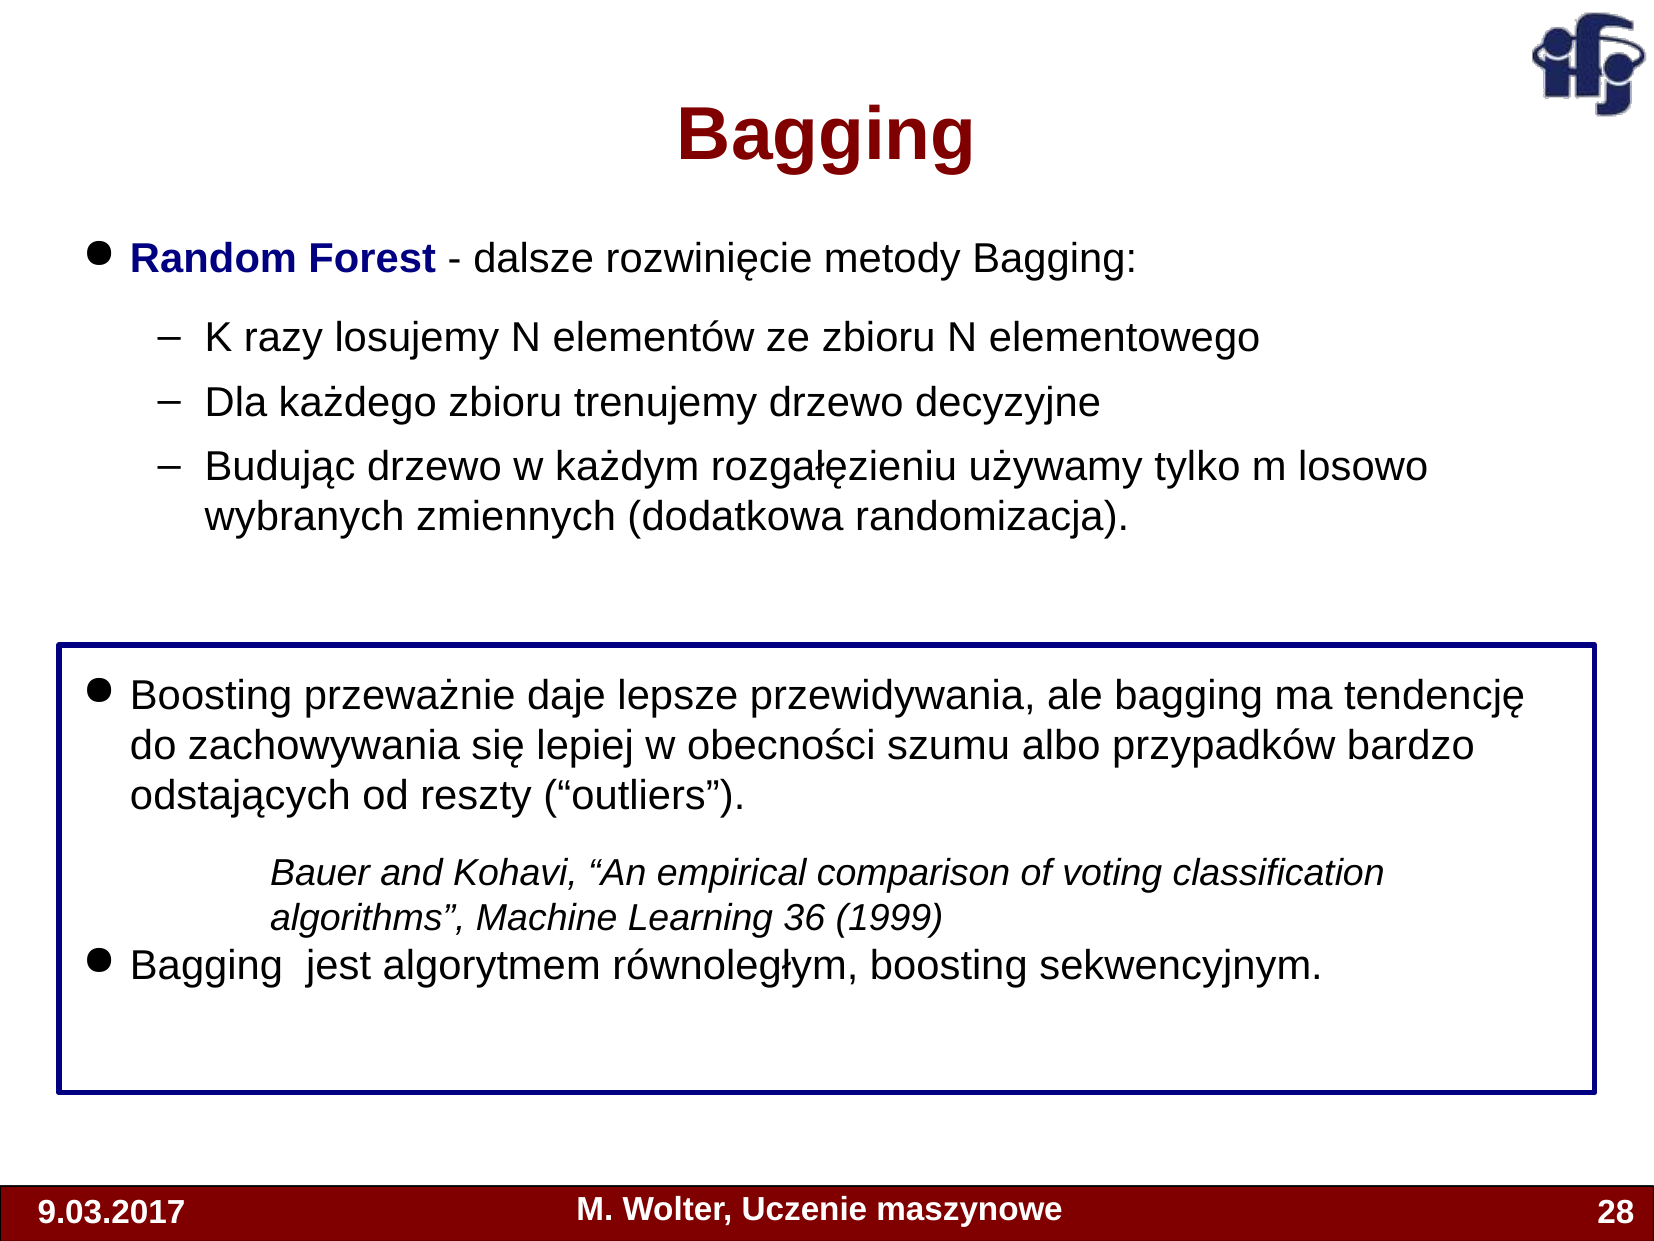

# Bagging
Random Forest - dalsze rozwinięcie metody Bagging:
K razy losujemy N elementów ze zbioru N elementowego
Dla każdego zbioru trenujemy drzewo decyzyjne
Budując drzewo w każdym rozgałęzieniu używamy tylko m losowo wybranych zmiennych (dodatkowa randomizacja).
Boosting przeważnie daje lepsze przewidywania, ale bagging ma tendencję do zachowywania się lepiej w obecności szumu albo przypadków bardzo odstających od reszty (“outliers”).
Bauer and Kohavi, “An empirical comparison of voting classification algorithms”, Machine Learning 36 (1999)
Bagging jest algorytmem równoległym, boosting sekwencyjnym.
9.03.2017
Machine Learning, M. Wolter